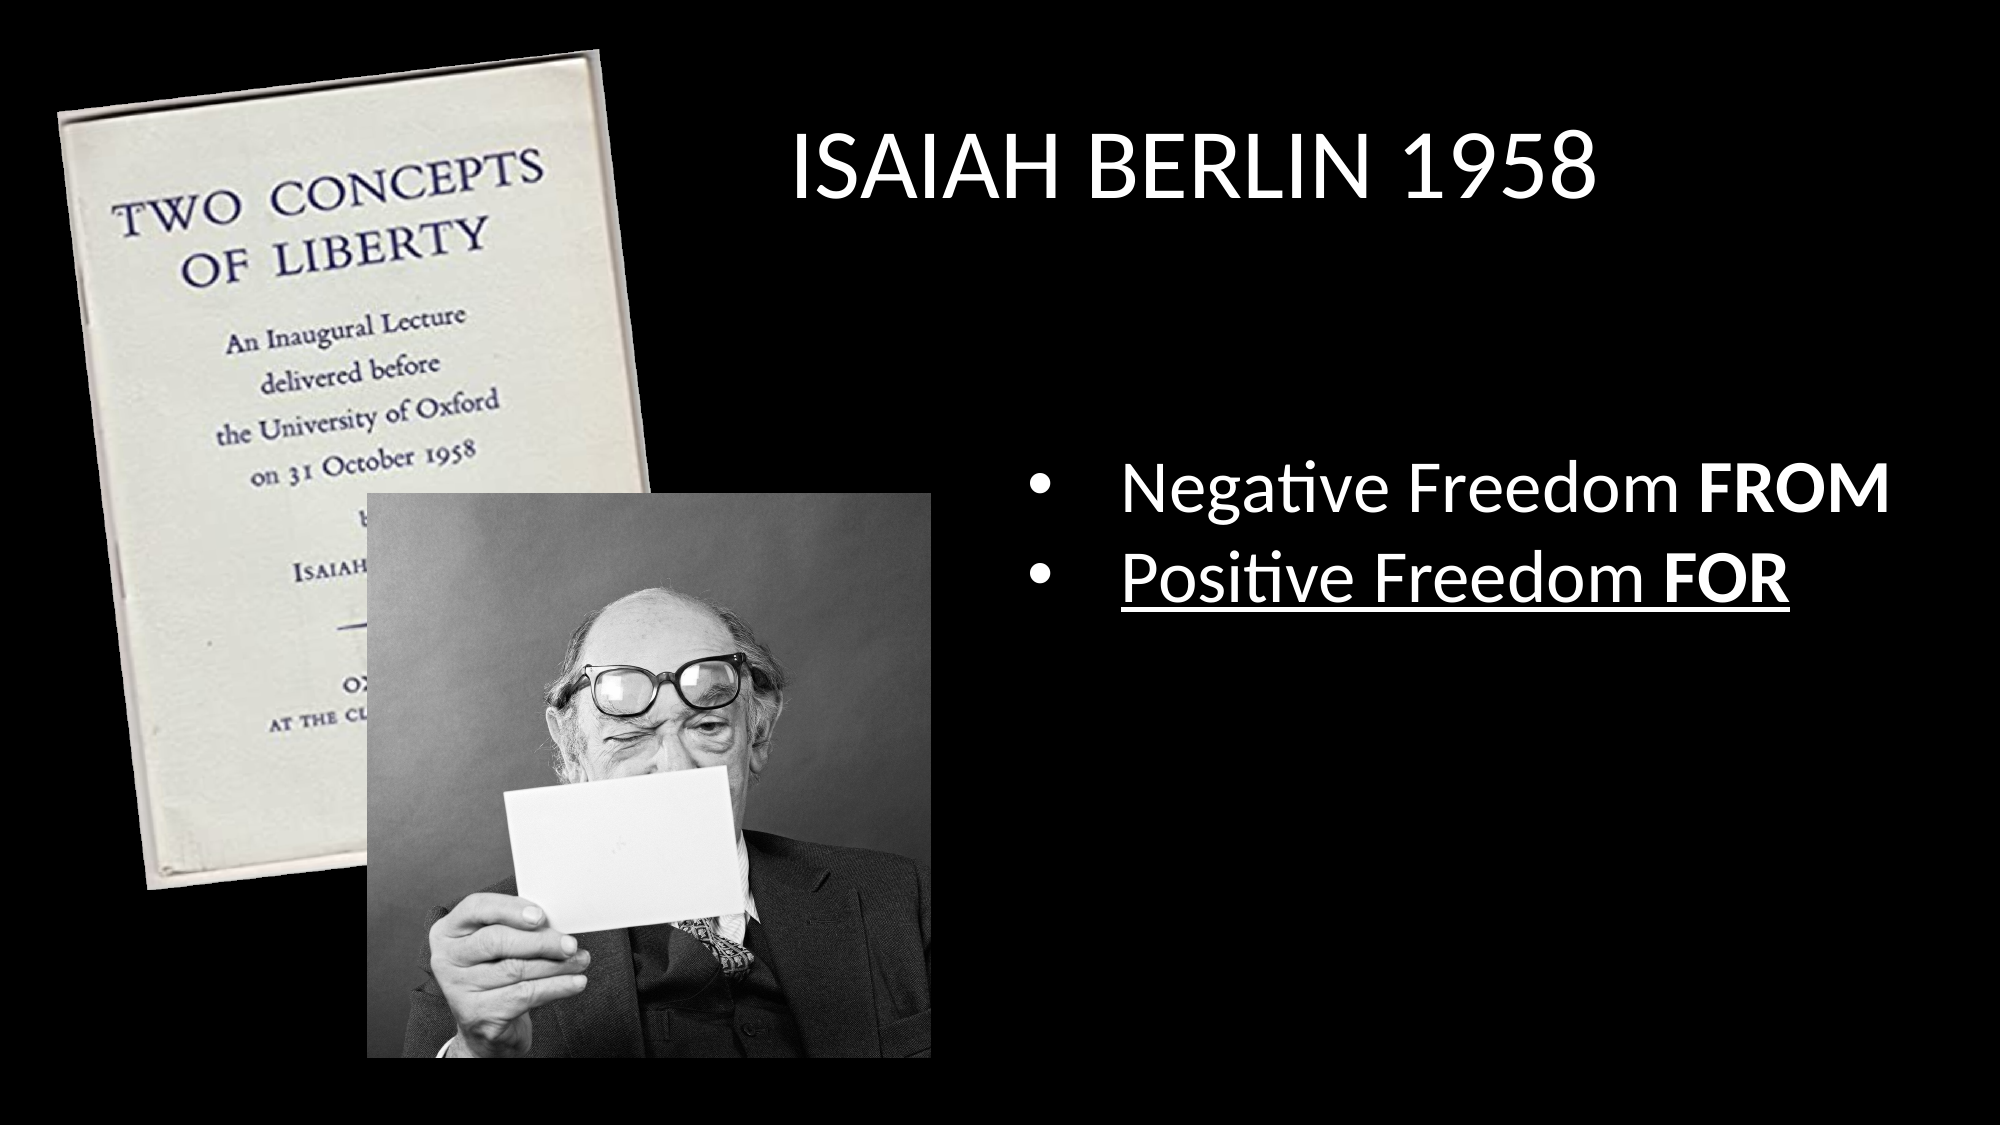

ISAIAH BERLIN 1958
Negative Freedom FROM
Positive Freedom FOR